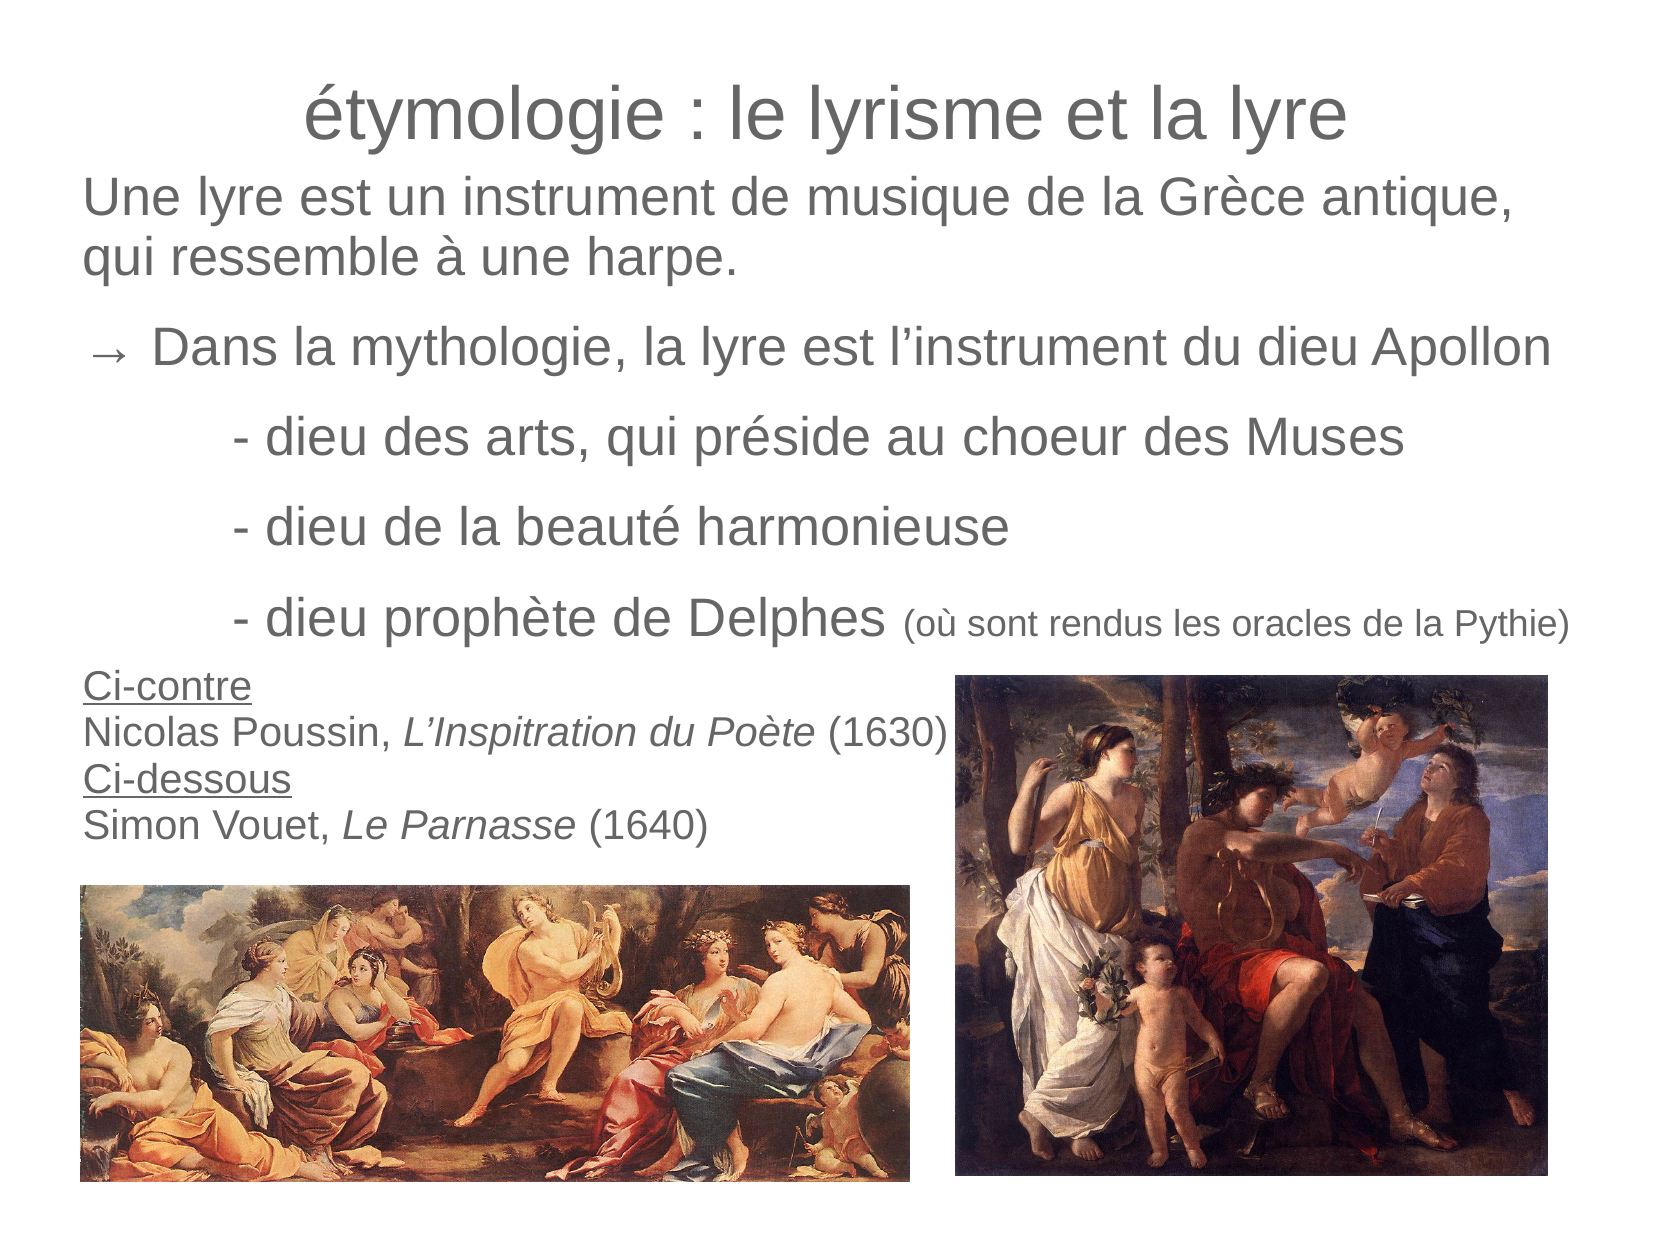

# étymologie : le lyrisme et la lyre
Une lyre est un instrument de musique de la Grèce antique, qui ressemble à une harpe.
→ Dans la mythologie, la lyre est l’instrument du dieu Apollon
- dieu des arts, qui préside au choeur des Muses
- dieu de la beauté harmonieuse
- dieu prophète de Delphes (où sont rendus les oracles de la Pythie)
Ci-contre
Nicolas Poussin, L’Inspitration du Poète (1630)
Ci-dessous
Simon Vouet, Le Parnasse (1640)